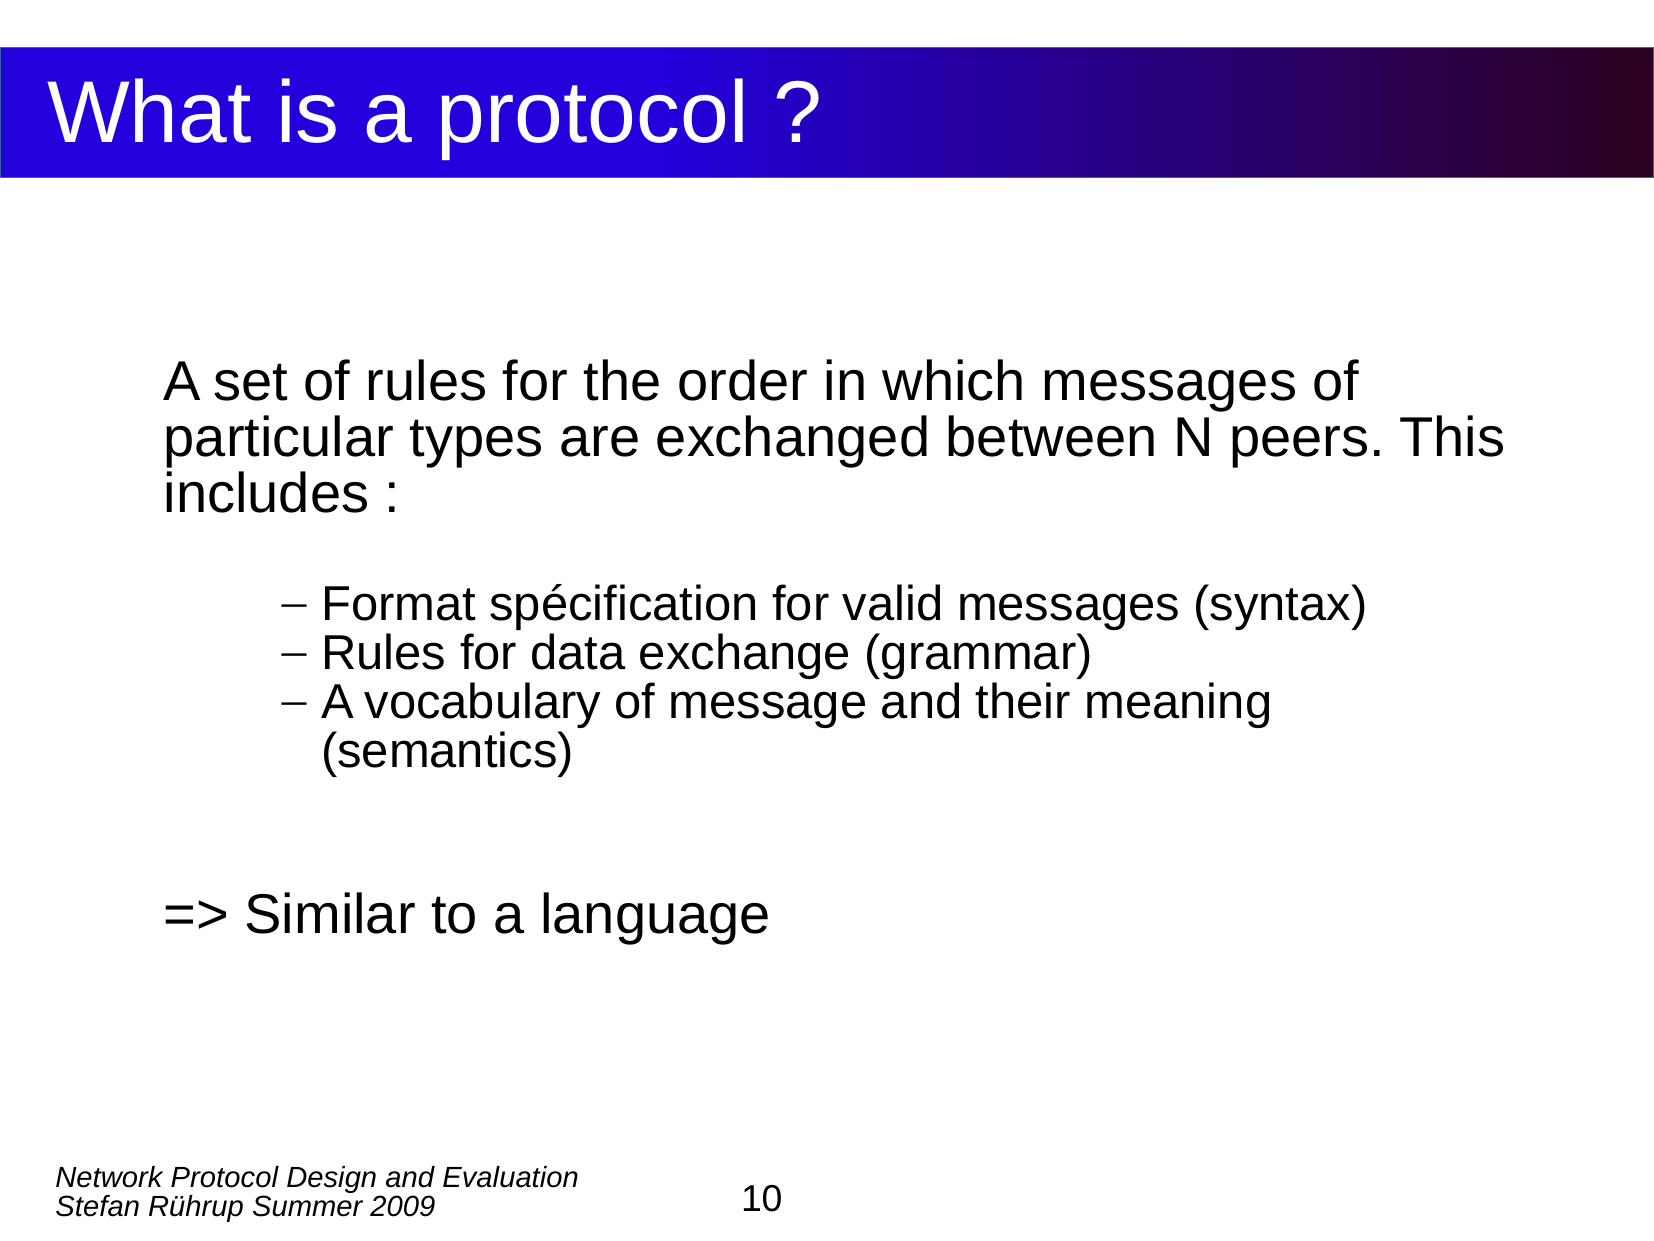

# What is a protocol ?
A set of rules for the order in which messages of particular types are exchanged between N peers. This includes :
Format spécification for valid messages (syntax)
Rules for data exchange (grammar)
A vocabulary of message and their meaning (semantics)
=> Similar to a language
Network Protocol Design and Evaluation
Stefan Rührup Summer 2009